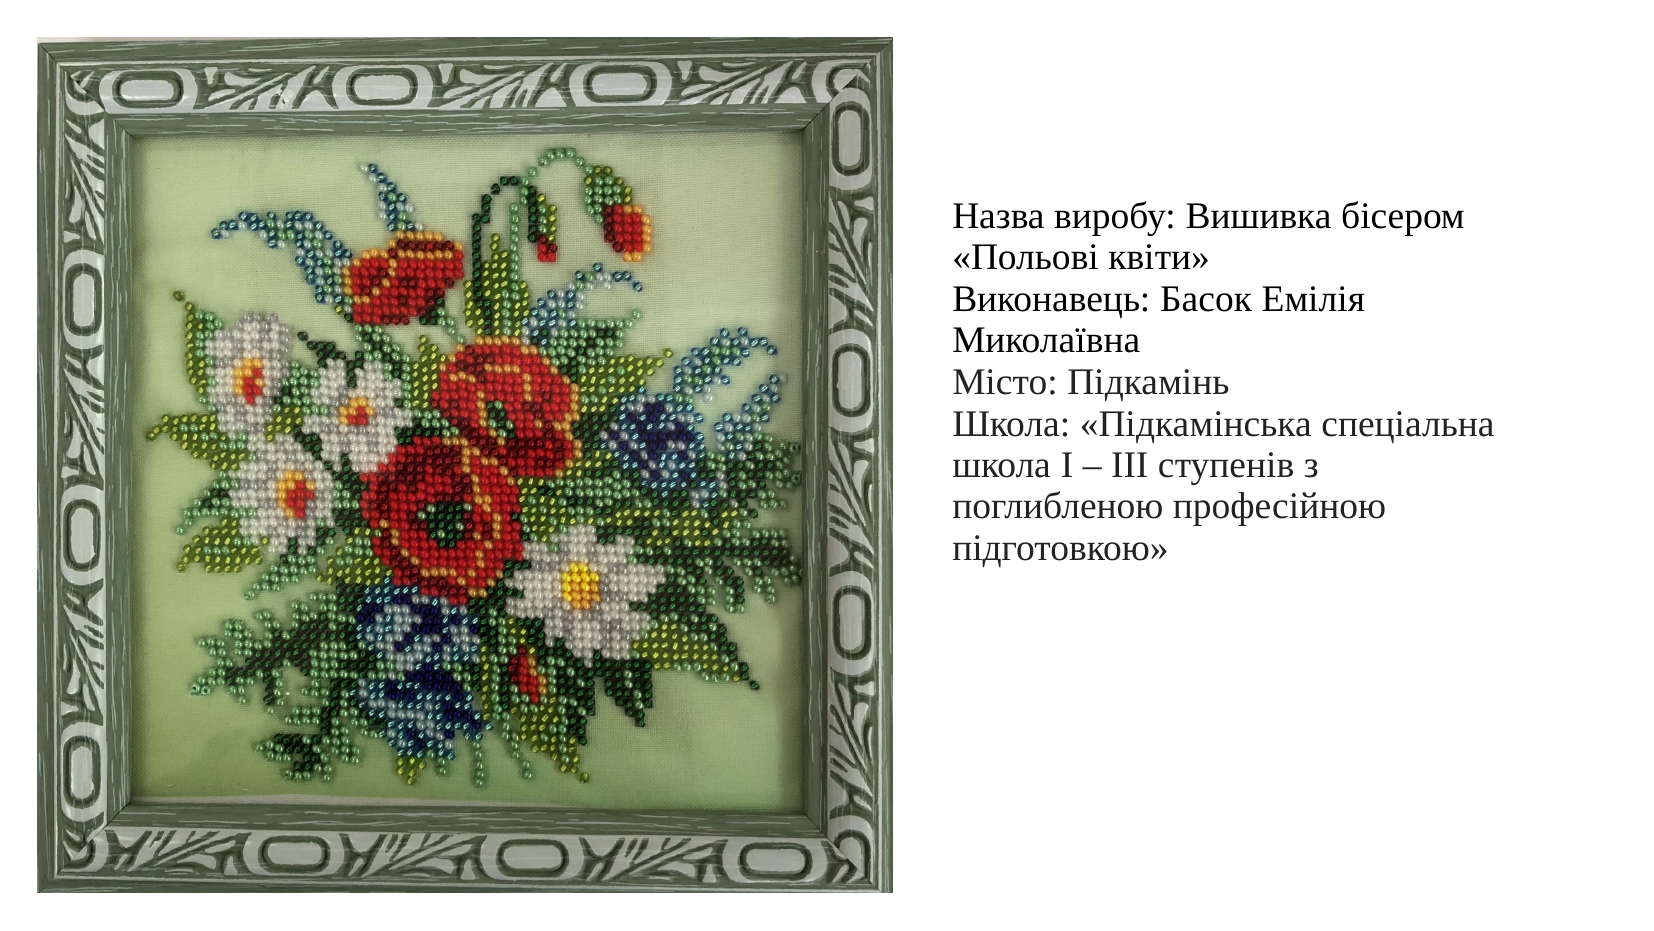

Назва виробу: Вишивка бісером «Польові квіти»
Виконавець: Басок Емілія Миколаївна
Місто: Підкамінь
Школа: «Підкамінська спеціальна школа I – III ступенів з поглибленою професійною підготовкою»